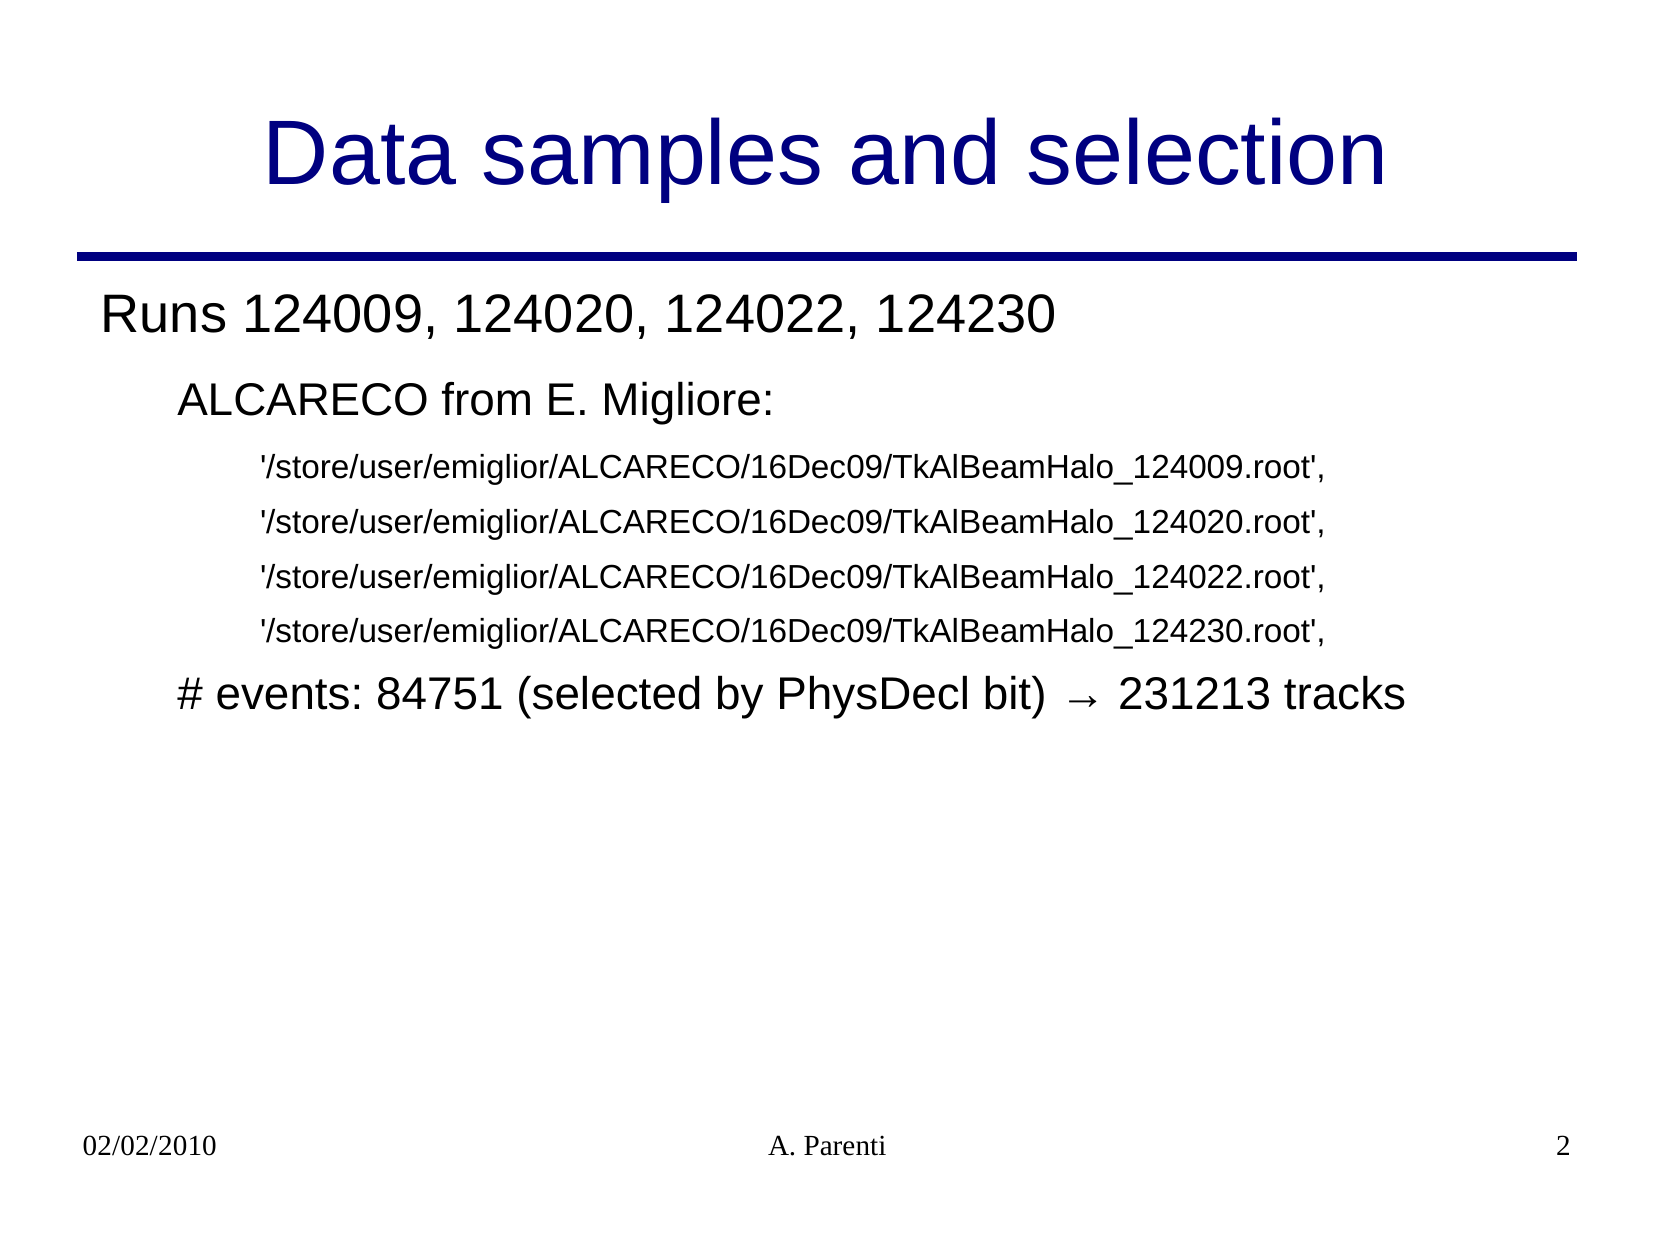

# Data samples and selection
Runs 124009, 124020, 124022, 124230
ALCARECO from E. Migliore:
'/store/user/emiglior/ALCARECO/16Dec09/TkAlBeamHalo_124009.root',
'/store/user/emiglior/ALCARECO/16Dec09/TkAlBeamHalo_124020.root',
'/store/user/emiglior/ALCARECO/16Dec09/TkAlBeamHalo_124022.root',
'/store/user/emiglior/ALCARECO/16Dec09/TkAlBeamHalo_124230.root',
# events: 84751 (selected by PhysDecl bit) → 231213 tracks
2